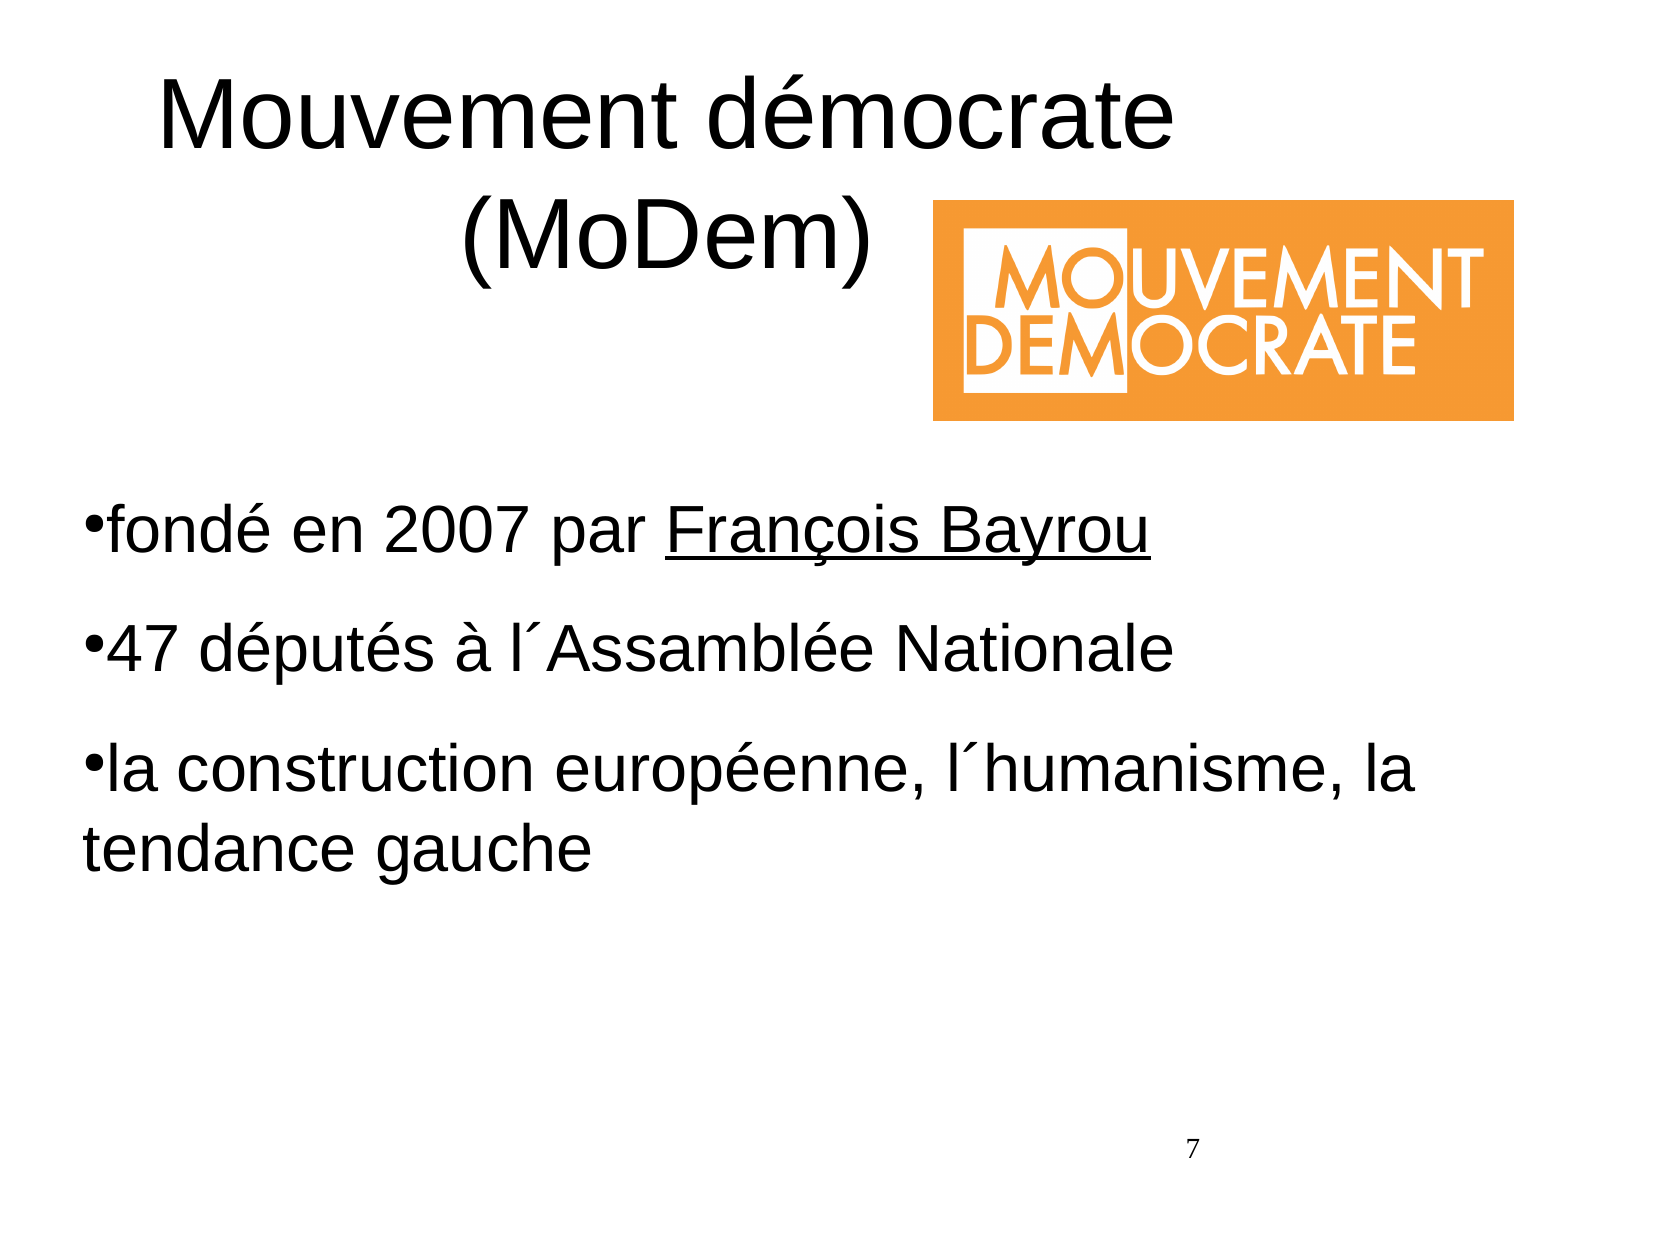

# Mouvement démocrate (MoDem)
fondé en 2007 par François Bayrou
47 députés à l´Assamblée Nationale
la construction européenne, l´humanisme, la tendance gauche